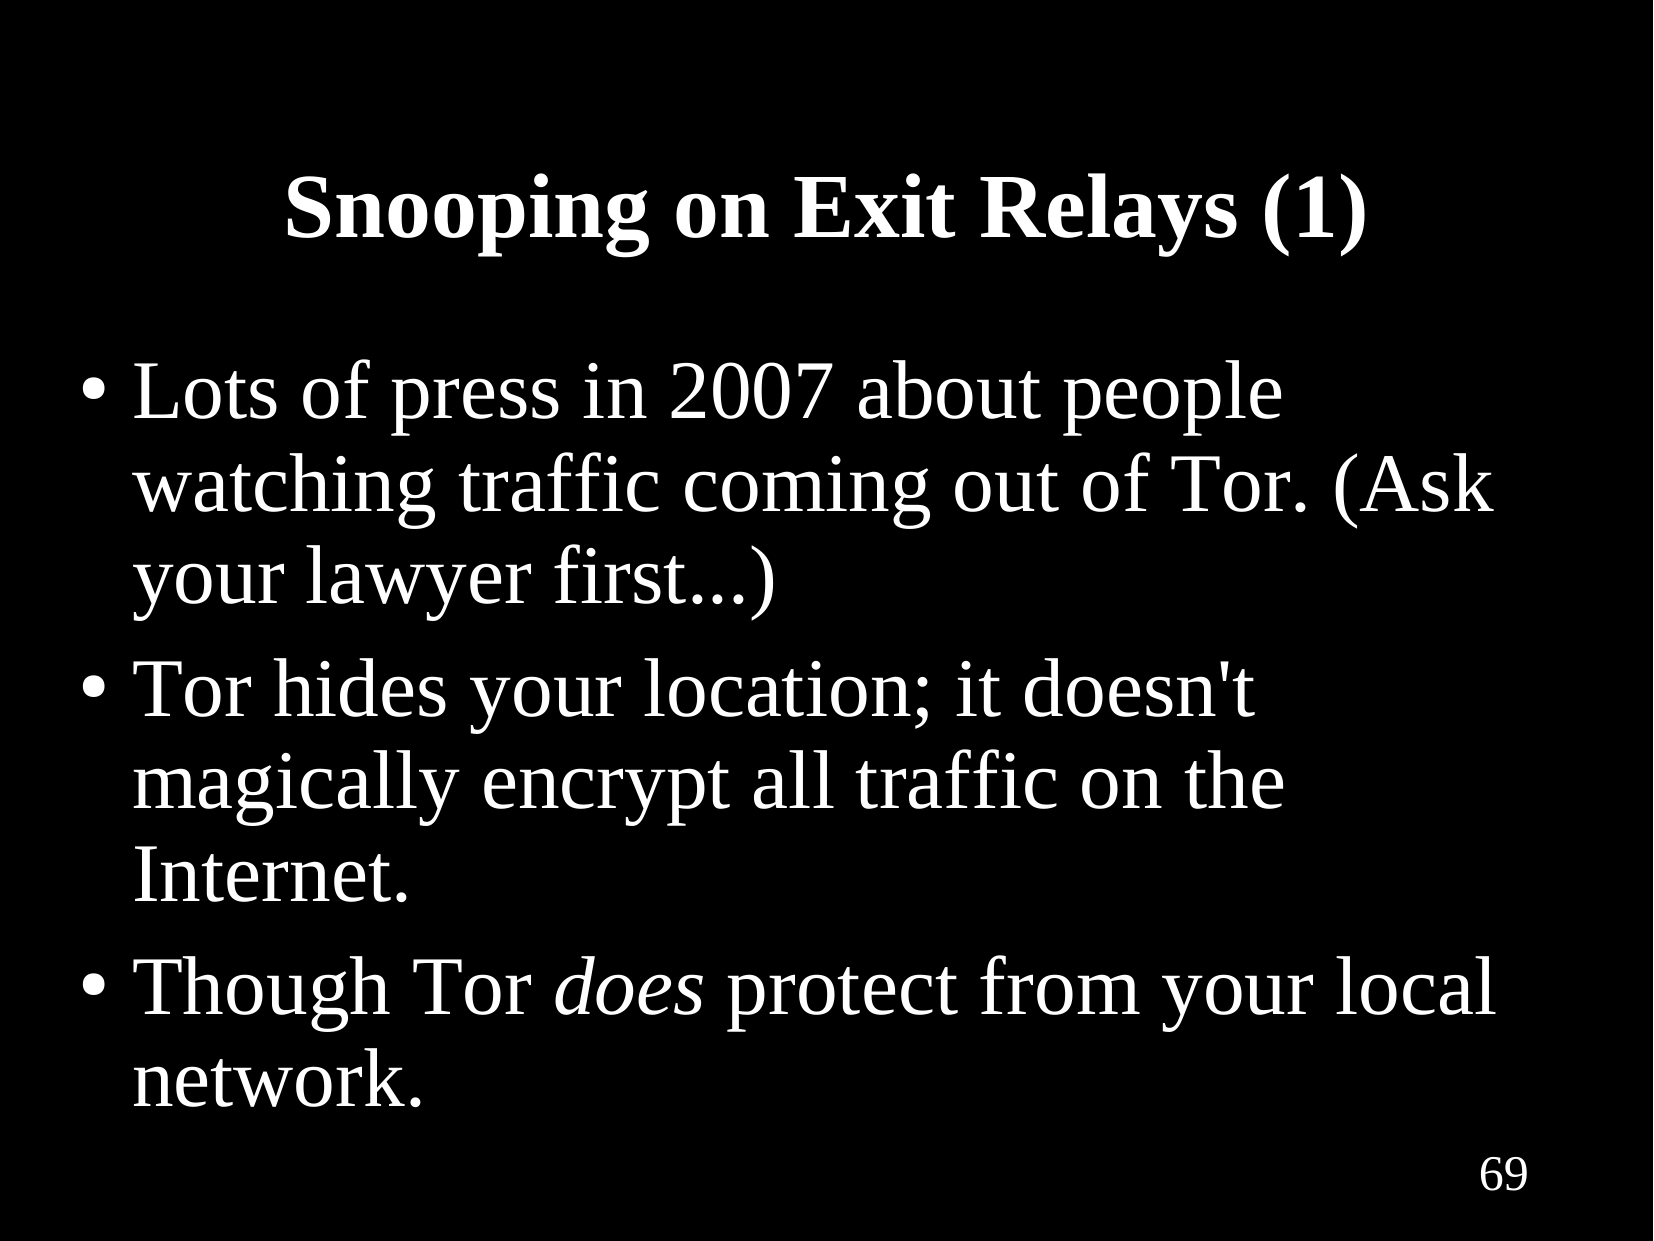

# Snooping on Exit Relays (1)
Lots of press in 2007 about people watching traffic coming out of Tor. (Ask your lawyer first...)
Tor hides your location; it doesn't magically encrypt all traffic on the Internet.
Though Tor does protect from your local network.